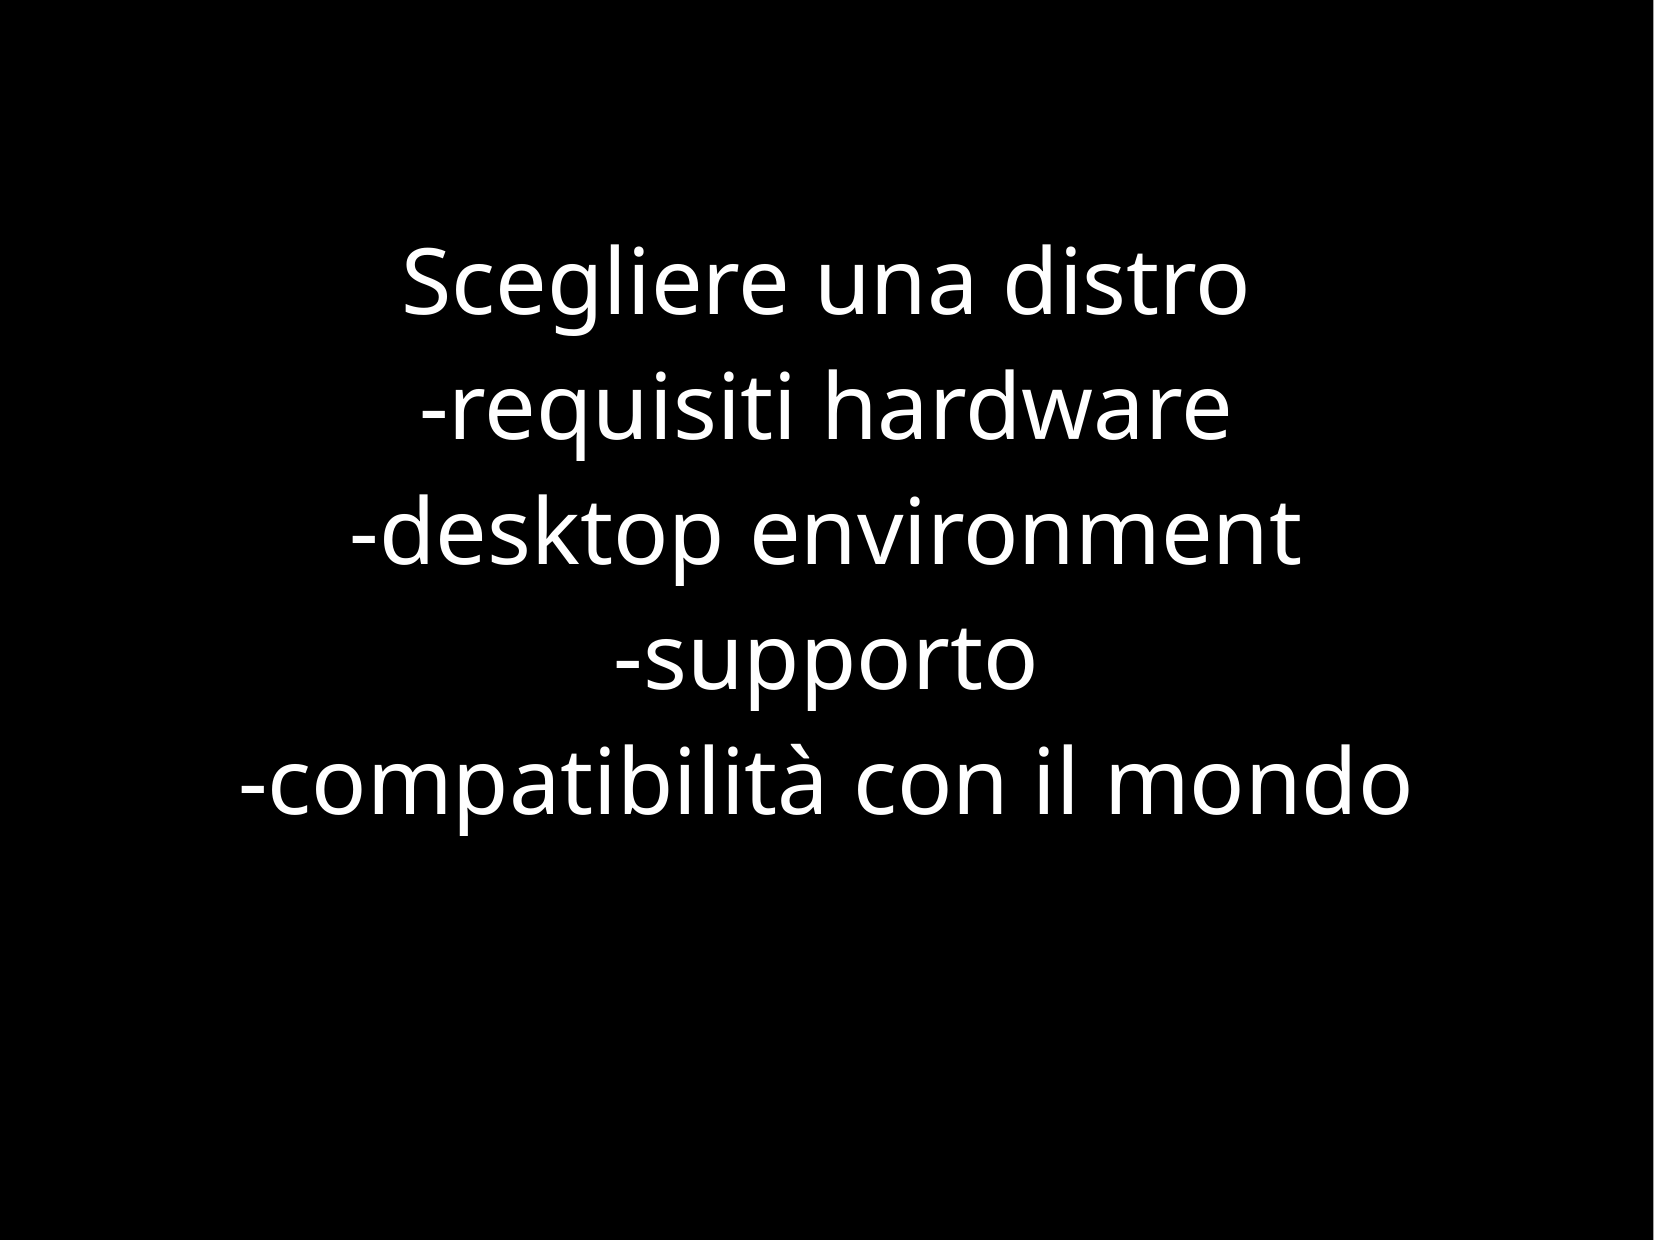

# Scegliere una distro -requisiti hardware
-desktop environment
-supporto
-compatibilità con il mondo